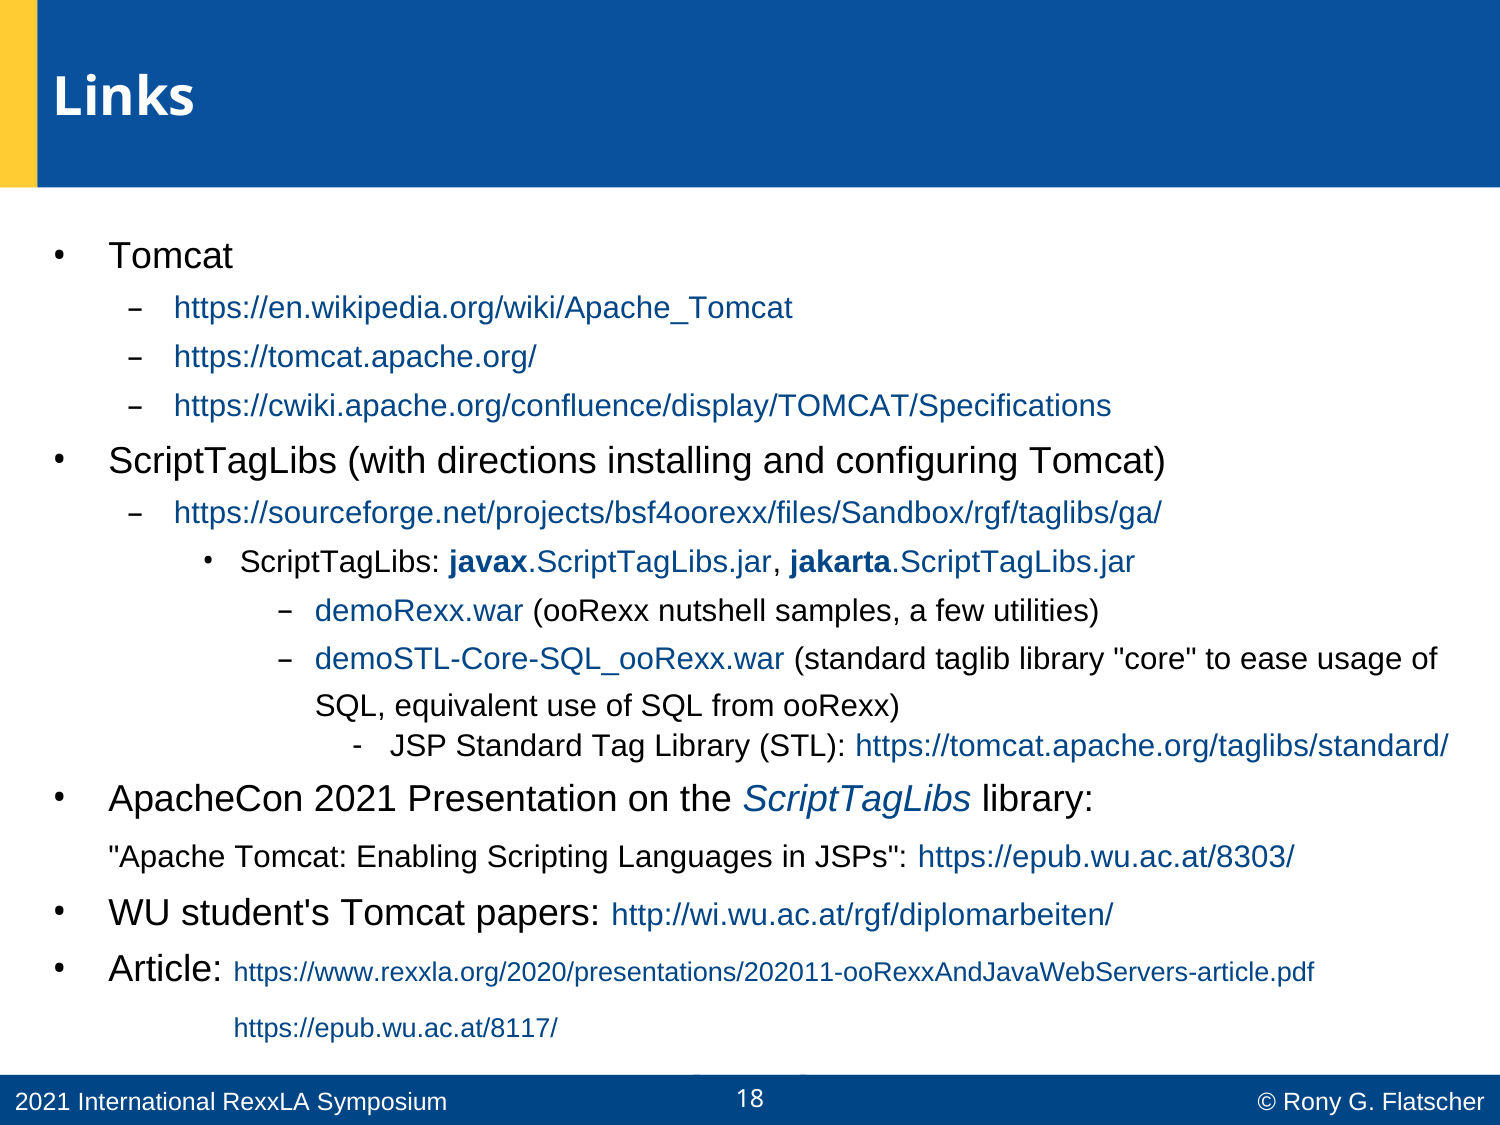

Links
# Tomcat
https://en.wikipedia.org/wiki/Apache_Tomcat
https://tomcat.apache.org/
https://cwiki.apache.org/confluence/display/TOMCAT/Specifications
ScriptTagLibs (with directions installing and configuring Tomcat)
https://sourceforge.net/projects/bsf4oorexx/files/Sandbox/rgf/taglibs/ga/
ScriptTagLibs: javax.ScriptTagLibs.jar, jakarta.ScriptTagLibs.jar
demoRexx.war (ooRexx nutshell samples, a few utilities)
demoSTL-Core-SQL_ooRexx.war (standard taglib library "core" to ease usage of SQL, equivalent use of SQL from ooRexx)
JSP Standard Tag Library (STL): https://tomcat.apache.org/taglibs/standard/
ApacheCon 2021 Presentation on the ScriptTagLibs library:
"Apache Tomcat: Enabling Scripting Languages in JSPs": https://epub.wu.ac.at/8303/
WU student's Tomcat papers: http://wi.wu.ac.at/rgf/diplomarbeiten/
Article: https://www.rexxla.org/2020/presentations/202011-ooRexxAndJavaWebServers-article.pdf
	 https://epub.wu.ac.at/8117/